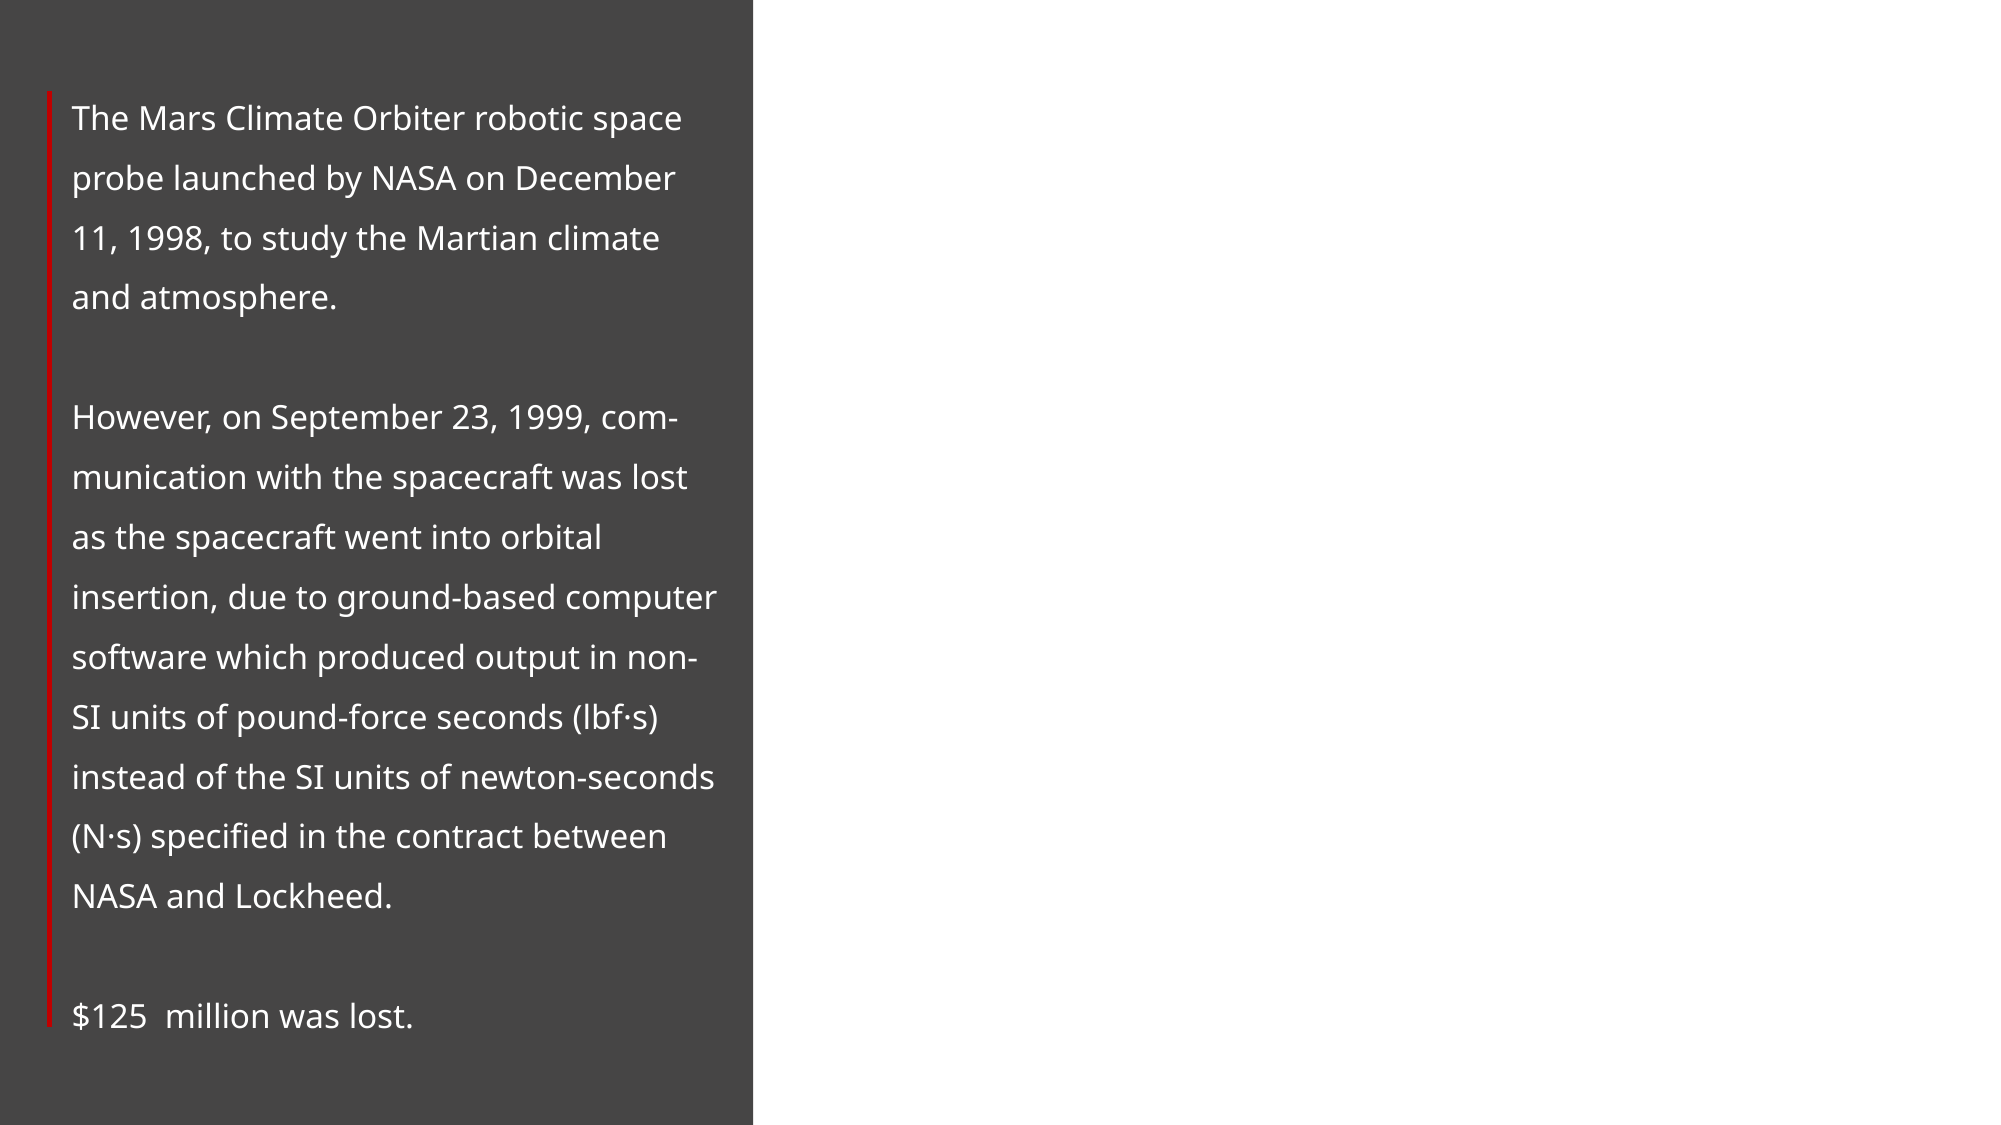

The Mars Climate Orbiter robotic space probe launched by NASA on December 11, 1998, to study the Martian climate and atmosphere.
However, on September 23, 1999, com-munication with the spacecraft was lost as the spacecraft went into orbital insertion, due to ground-based computer software which produced output in non-SI units of pound-force seconds (lbf·s) instead of the SI units of newton-seconds (N·s) specified in the contract between NASA and Lockheed.
$125 million was lost.